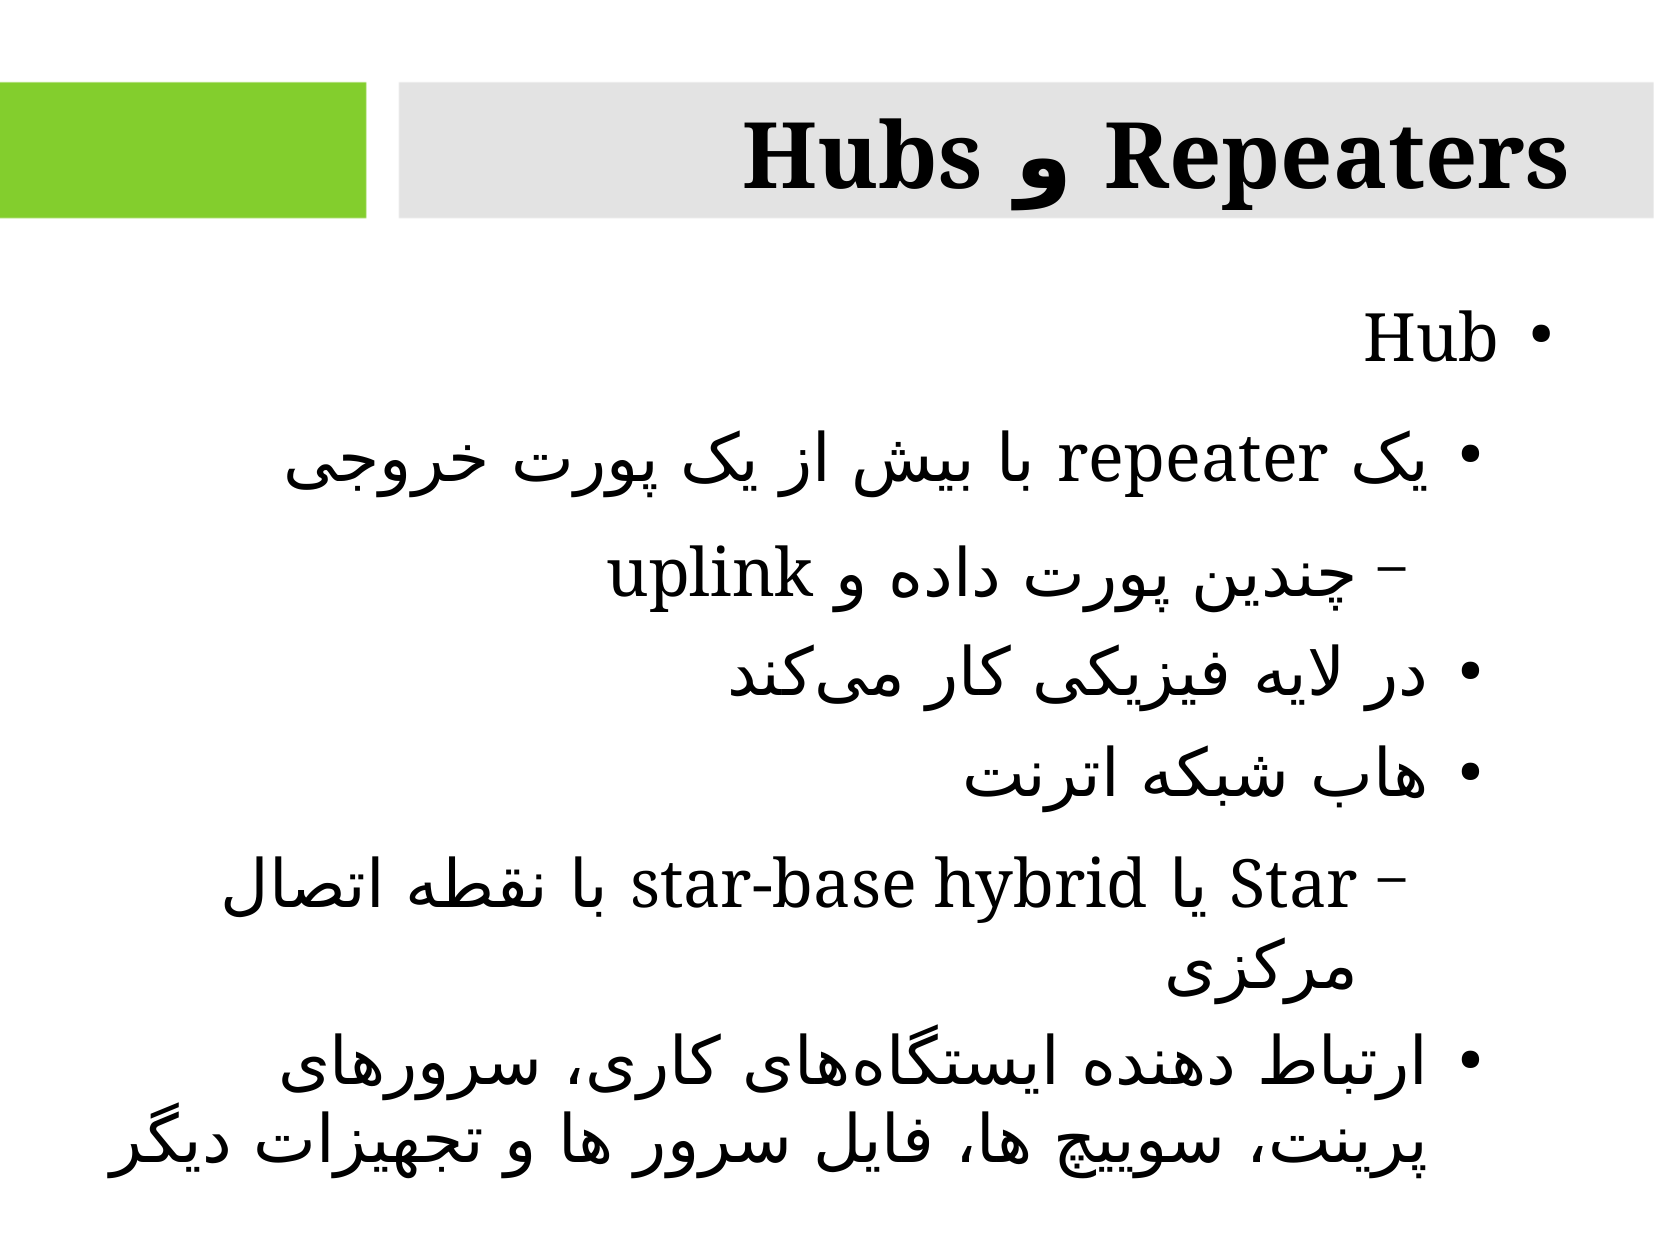

# Repeaters و Hubs
Hub
یک repeater با بیش از یک پورت خروجی
چندین پورت داده و uplink
در لایه فیزیکی کار می‌کند
هاب شبکه اترنت
Star یا star-base hybrid با نقطه اتصال مرکزی
ارتباط دهنده ایستگاه‌های کاری، سرورهای پرینت، سوییچ ها، فایل سرور ها و تجهیزات دیگر